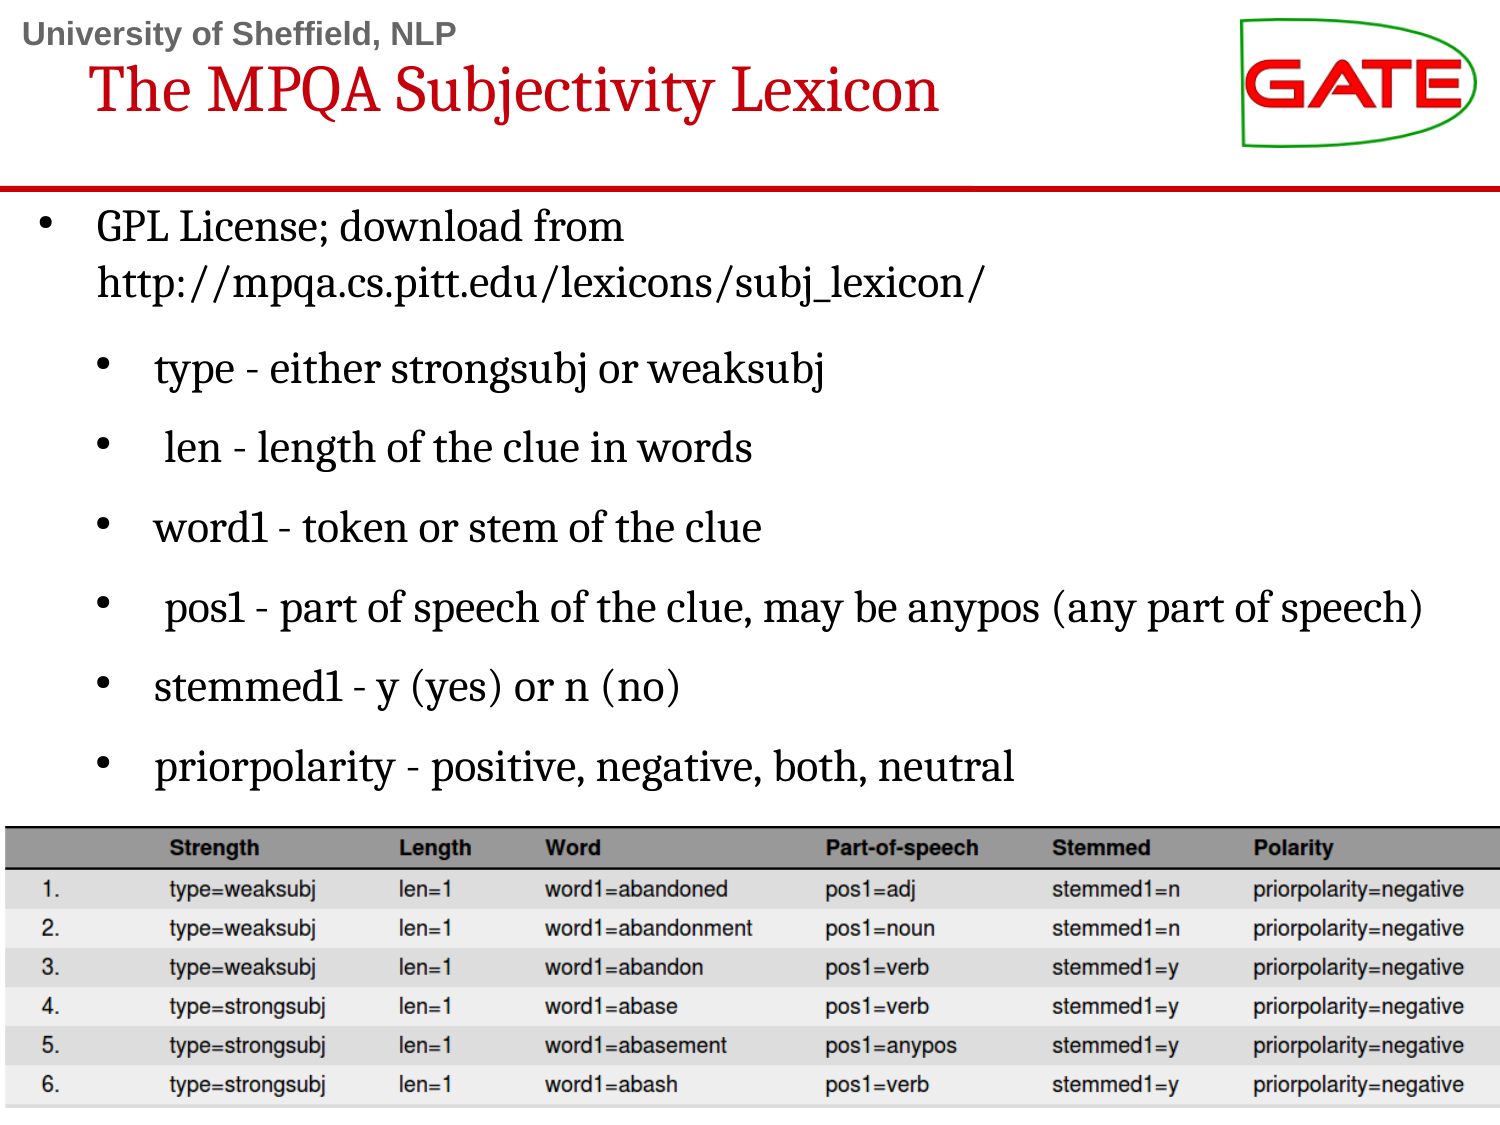

# The MPQA Subjectivity Lexicon
GPL License; download from http://mpqa.cs.pitt.edu/lexicons/subj_lexicon/
type - either strongsubj or weaksubj
 len - length of the clue in words
word1 - token or stem of the clue
 pos1 - part of speech of the clue, may be anypos (any part of speech)
stemmed1 - y (yes) or n (no)
priorpolarity - positive, negative, both, neutral